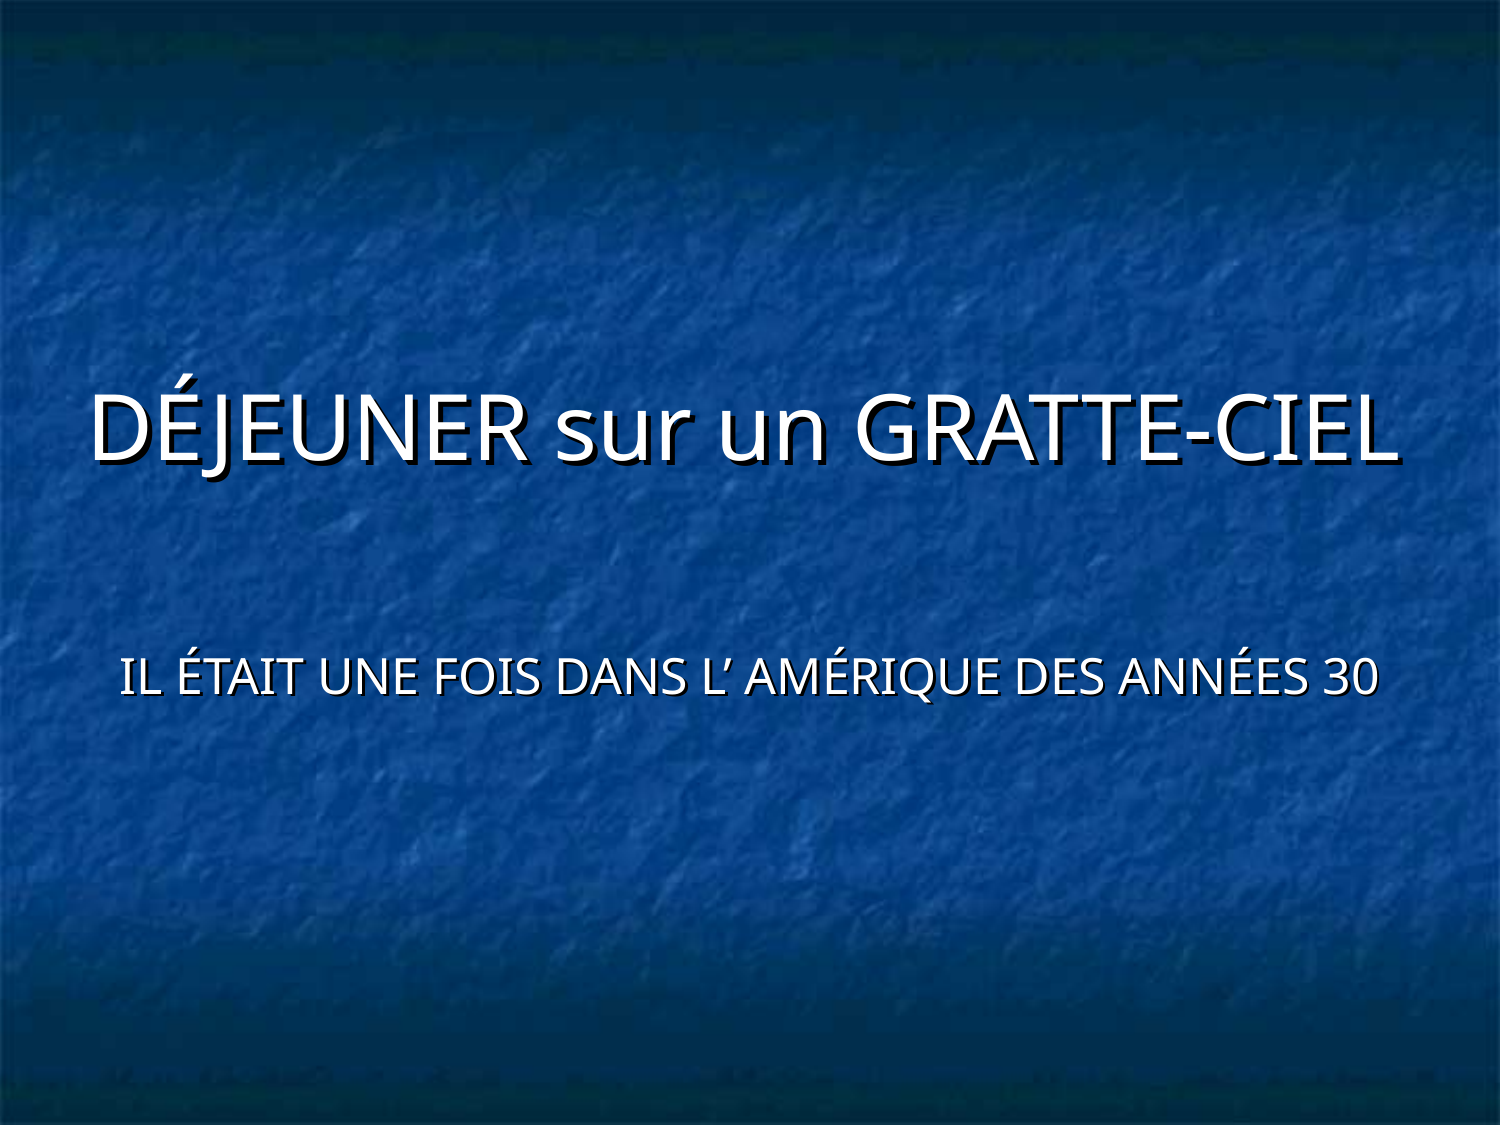

# DÉJEUNER sur un GRATTE-CIEL
IL ÉTAIT UNE FOIS DANS L’ AMÉRIQUE DES ANNÉES 30